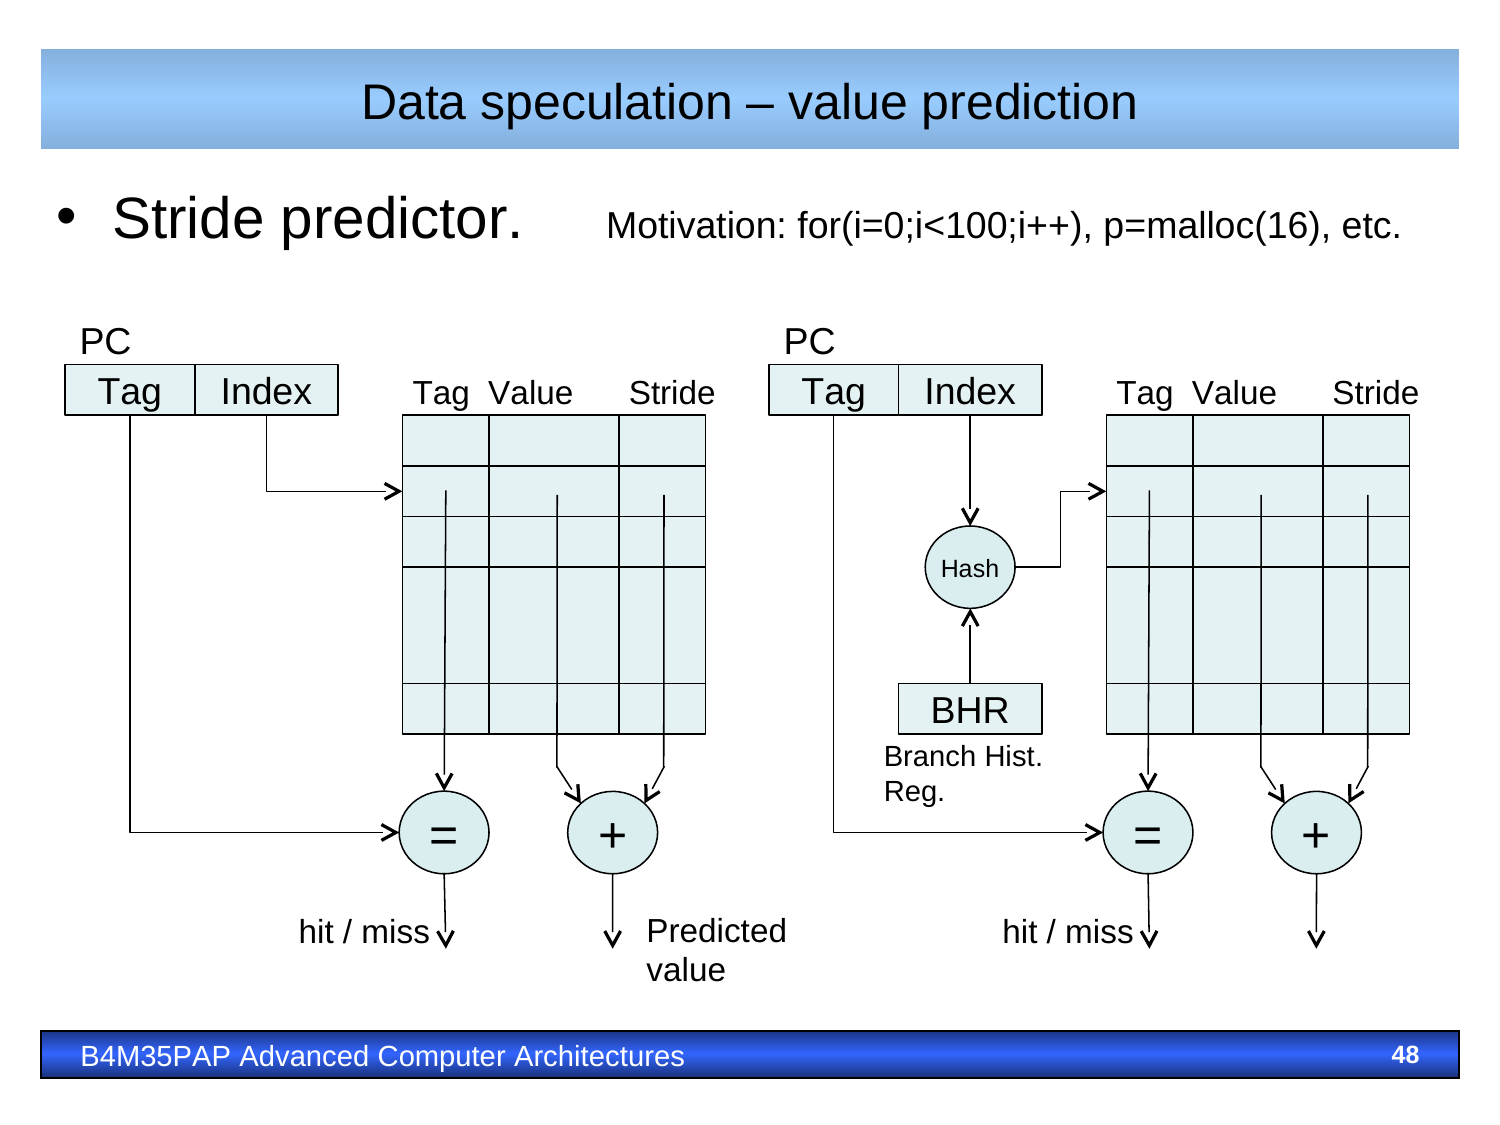

# Data speculation – value prediction
Stride predictor. Motivation: for(i=0;i<100;i++), p=malloc(16), etc.
PC
PC
Tag
Index
Tag
Index
 Tag Value Stride
 Tag Value Stride
Hash
BHR
Branch Hist. Reg.
=
=
+
+
hit / miss
hit / miss
Predicted value